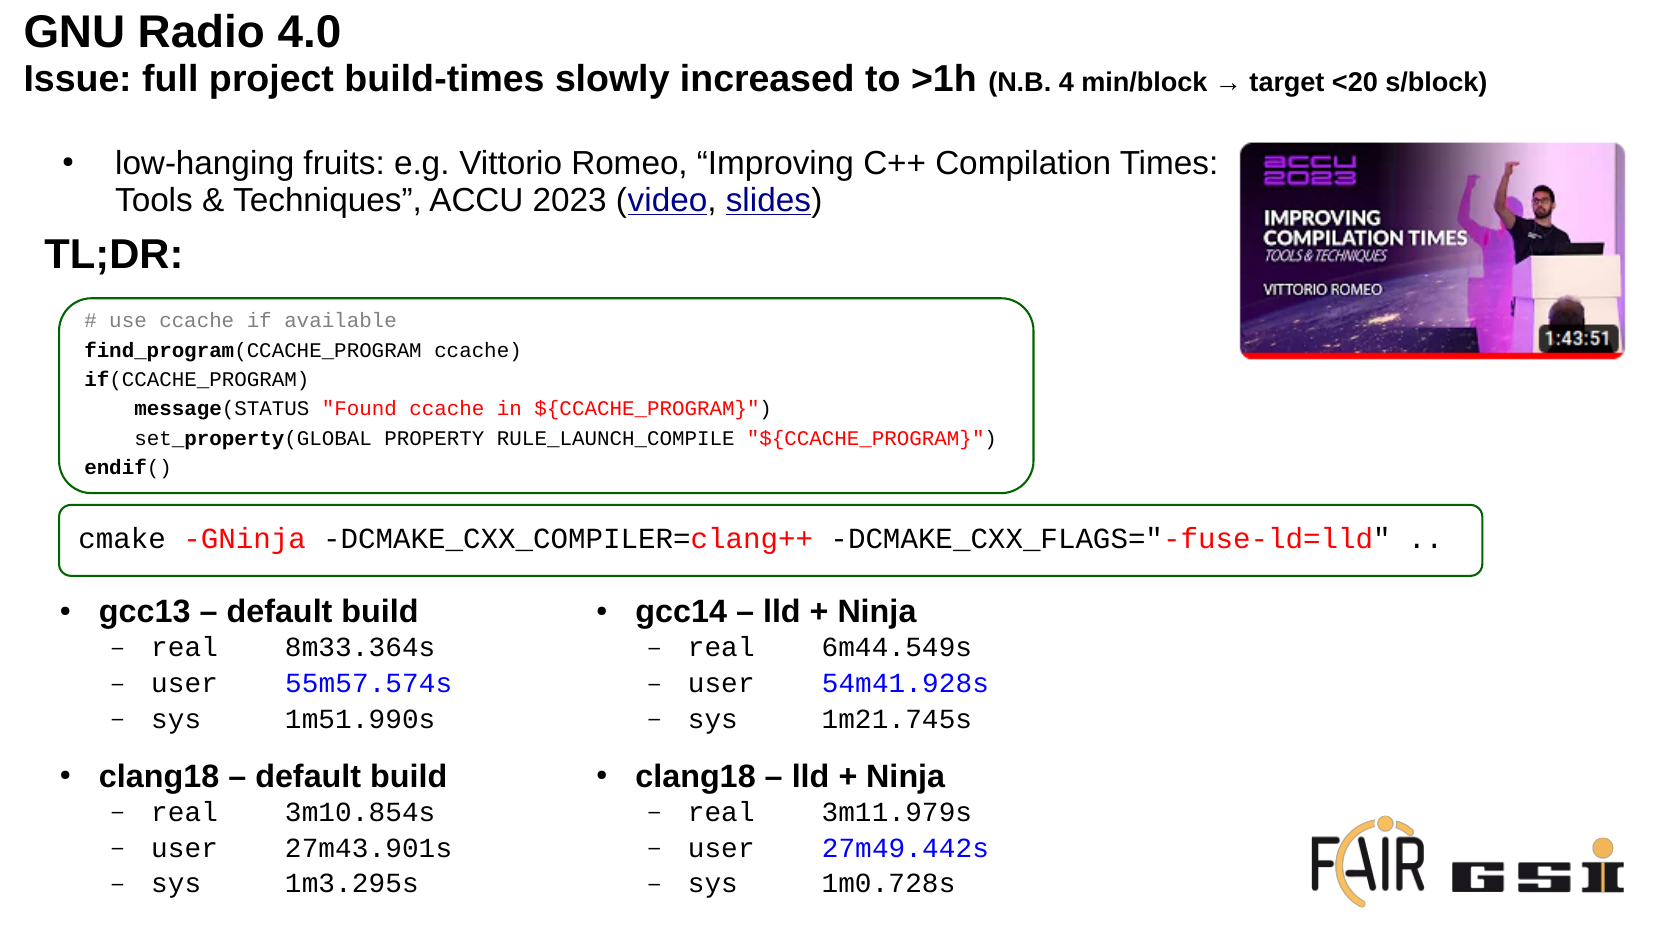

# GNU Radio 4.0 Issue: full project build-times slowly increased to >1h (N.B. 4 min/block → target <20 s/block)
low-hanging fruits: e.g. Vittorio Romeo, “Improving C++ Compilation Times: Tools & Techniques”, ACCU 2023 (video, slides)
TL;DR:
# use ccache if available
find_program(CCACHE_PROGRAM ccache)
if(CCACHE_PROGRAM)
 message(STATUS "Found ccache in ${CCACHE_PROGRAM}")
 set_property(GLOBAL PROPERTY RULE_LAUNCH_COMPILE "${CCACHE_PROGRAM}")
endif()
cmake -GNinja -DCMAKE_CXX_COMPILER=clang++ -DCMAKE_CXX_FLAGS="-fuse-ld=lld" ..
gcc13 – default build
real 8m33.364s
user 55m57.574s
sys 1m51.990s
gcc14 – lld + Ninja
real 6m44.549s
user 54m41.928s
sys 1m21.745s
clang18 – default build
real 3m10.854s
user 27m43.901s
sys 1m3.295s
clang18 – lld + Ninja
real 3m11.979s
user 27m49.442s
sys 1m0.728s